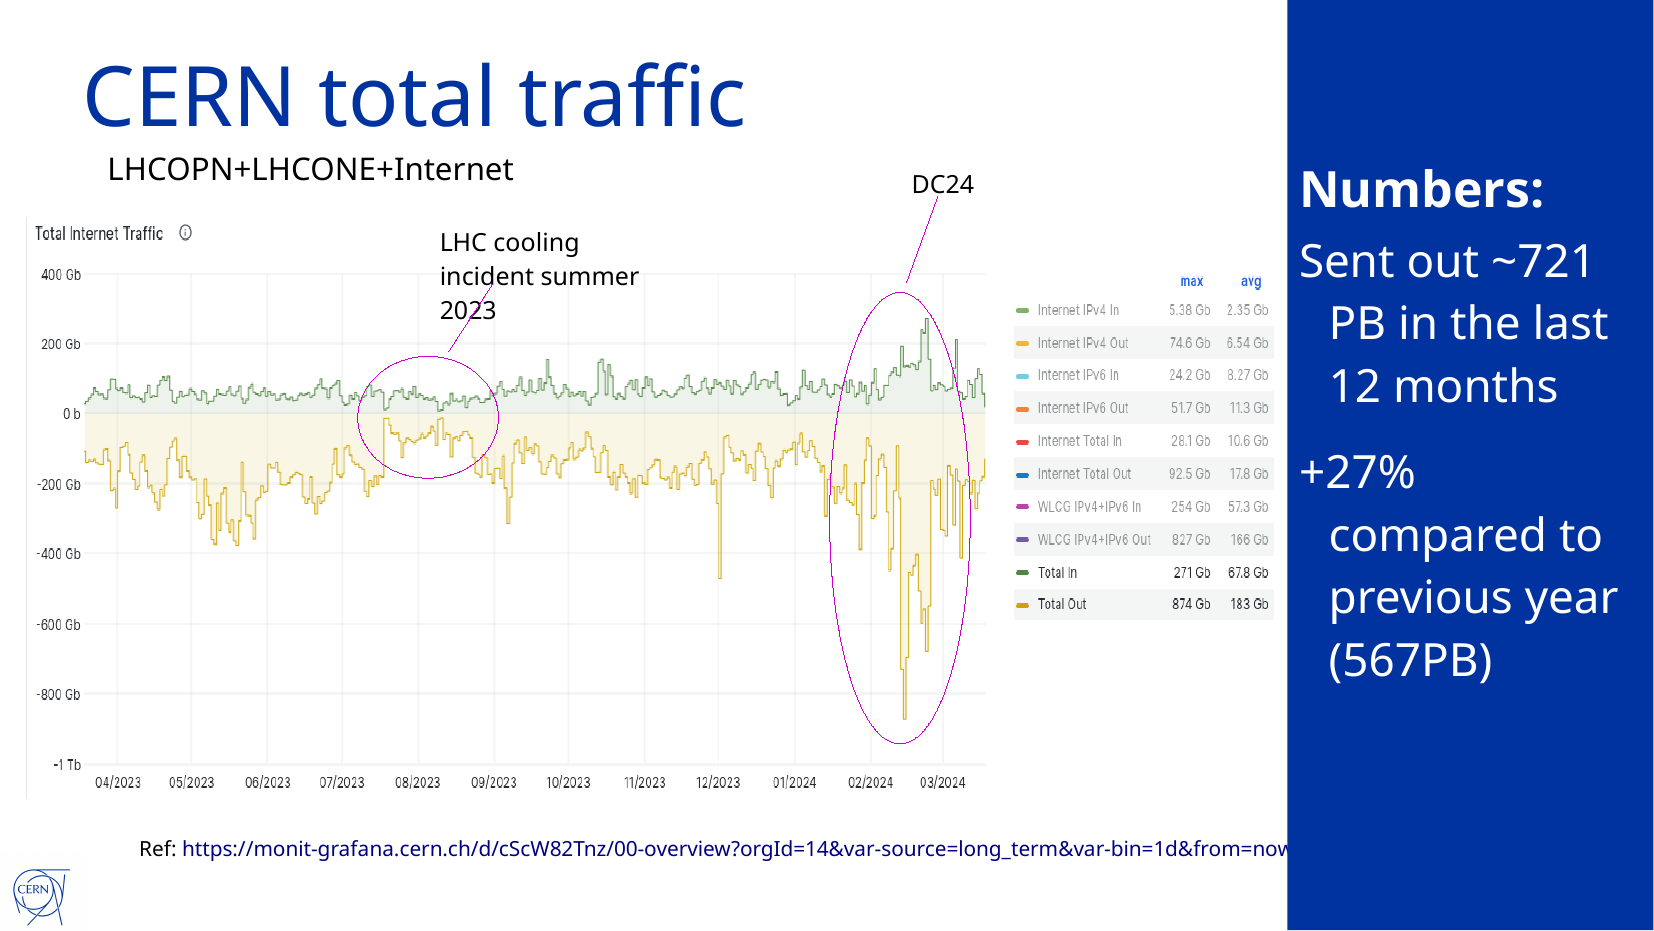

Numbers:
Sent out ~721 PB in the last 12 months
+27% compared to previous year (567PB)
# CERN total traffic
LHCOPN+LHCONE+Internet
DC24
LHC cooling incident summer 2023
Ref: https://monit-grafana.cern.ch/d/cScW82Tnz/00-overview?orgId=14&var-source=long_term&var-bin=1d&from=now-1y&to=now